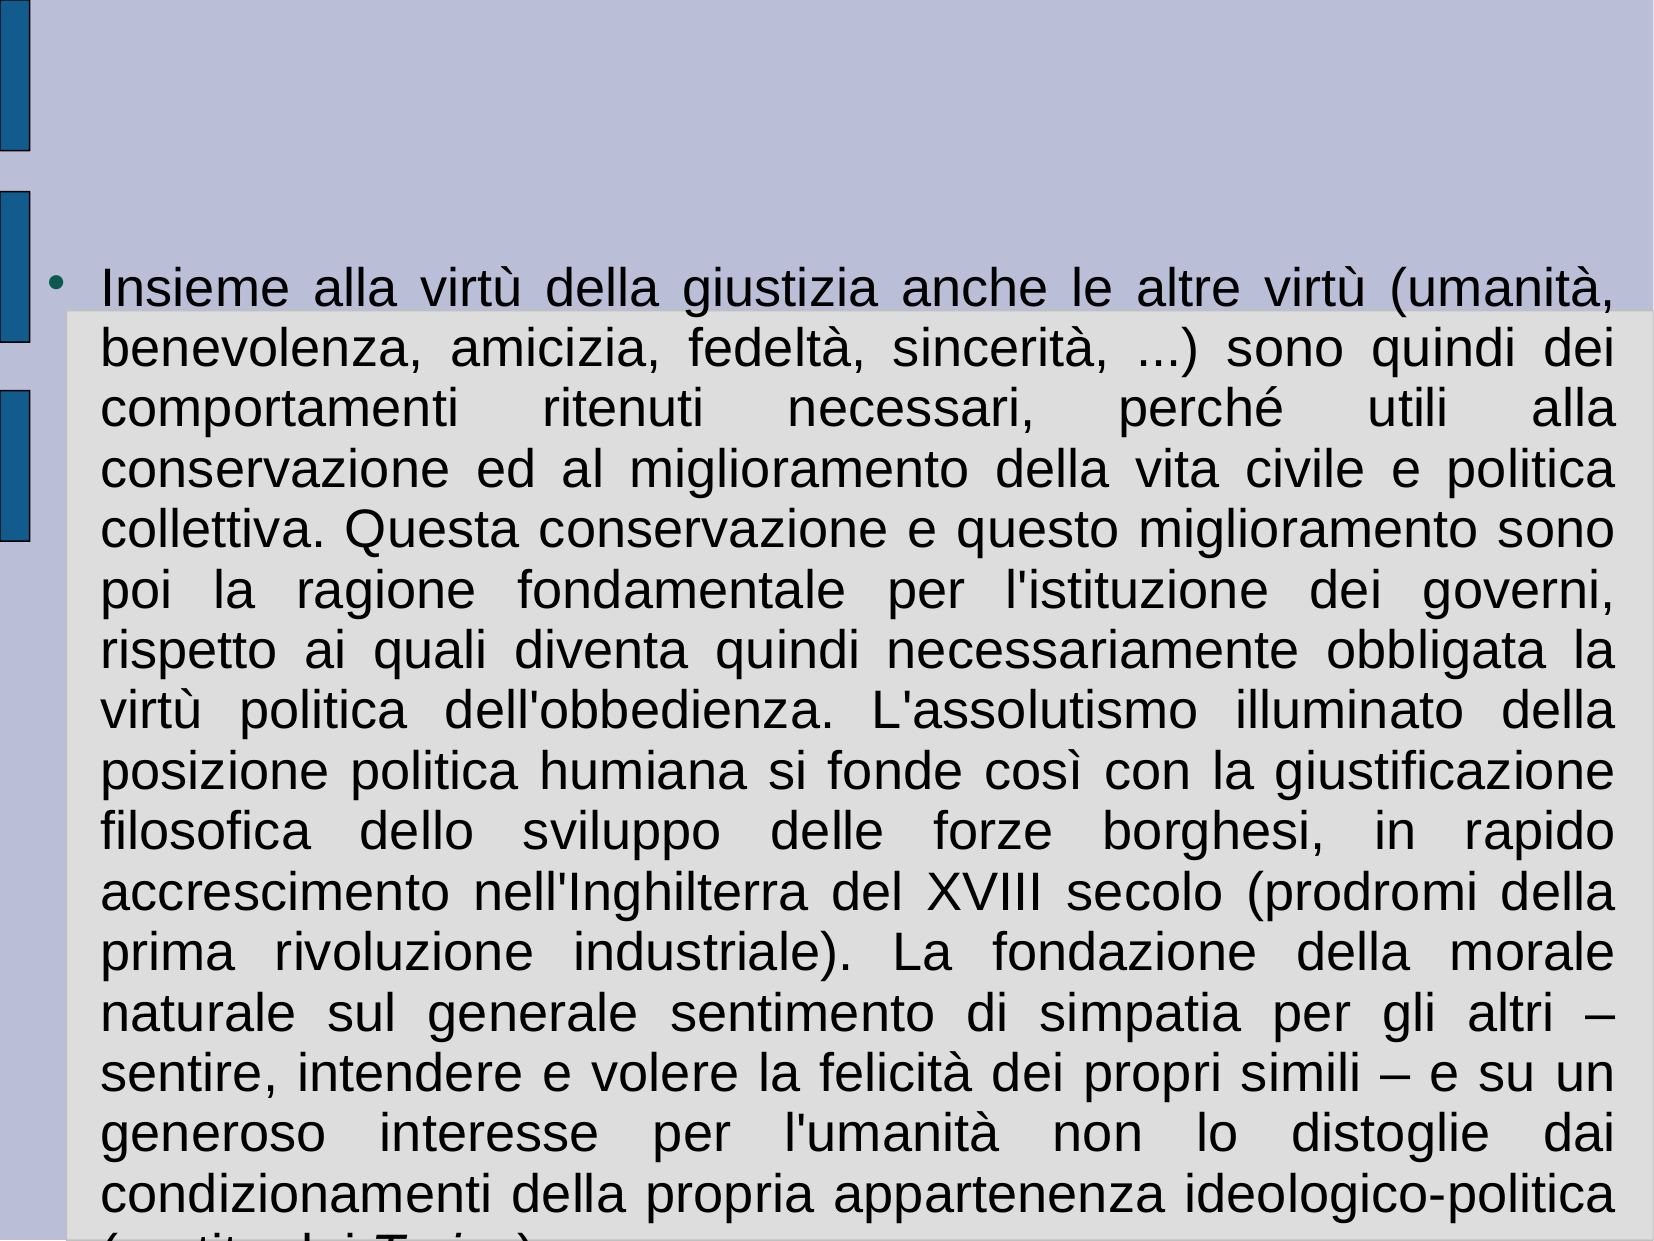

#
Insieme alla virtù della giustizia anche le altre virtù (umanità, benevolenza, amicizia, fedeltà, sincerità, ...) sono quindi dei comportamenti ritenuti necessari, perché utili alla conservazione ed al miglioramento della vita civile e politica collettiva. Questa conservazione e questo miglioramento sono poi la ragione fondamentale per l'istituzione dei governi, rispetto ai quali diventa quindi necessariamente obbligata la virtù politica dell'obbedienza. L'assolutismo illuminato della posizione politica humiana si fonde così con la giustificazione filosofica dello sviluppo delle forze borghesi, in rapido accrescimento nell'Inghilterra del XVIII secolo (prodromi della prima rivoluzione industriale). La fondazione della morale naturale sul generale sentimento di simpatia per gli altri – sentire, intendere e volere la felicità dei propri simili – e su un generoso interesse per l'umanità non lo distoglie dai condizionamenti della propria appartenenza ideologico-politica (partito dei Tories).